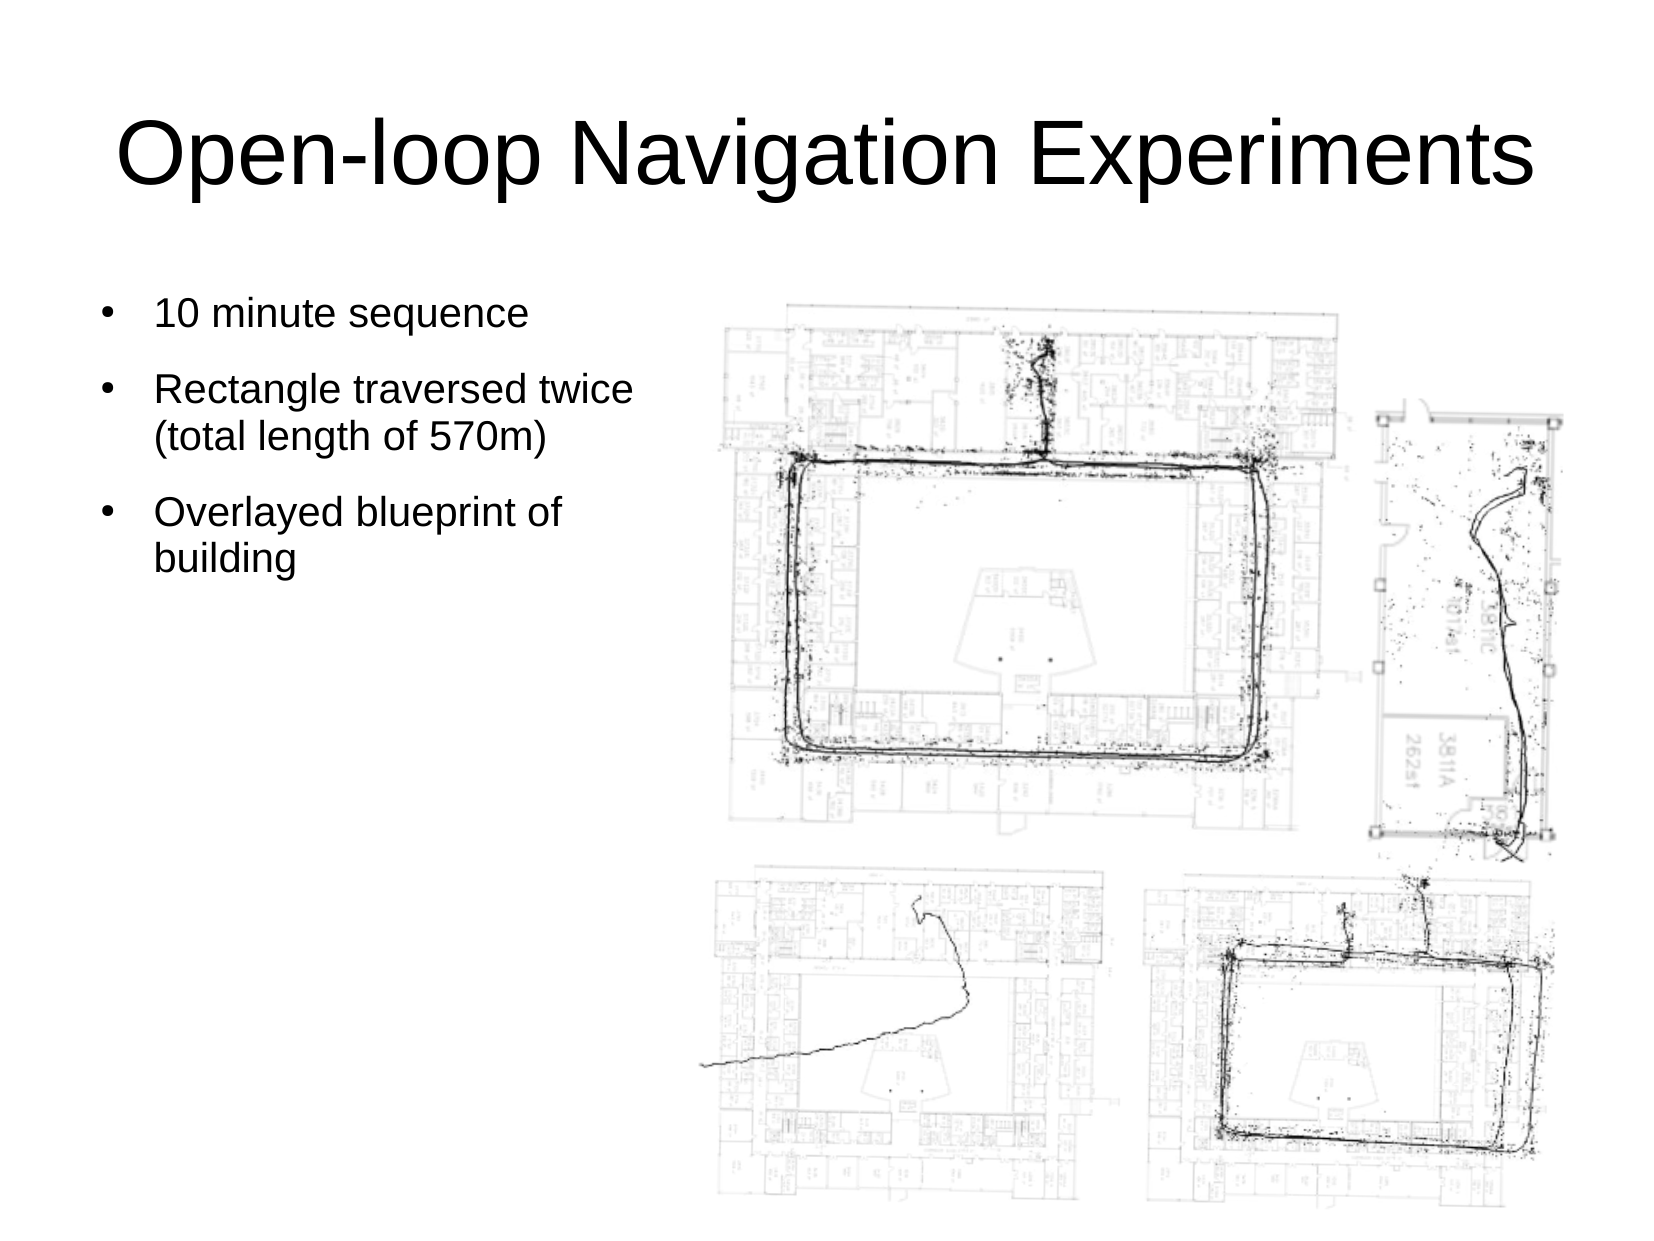

# Open-loop Navigation Experiments
10 minute sequence
Rectangle traversed twice (total length of 570m)
Overlayed blueprint of building